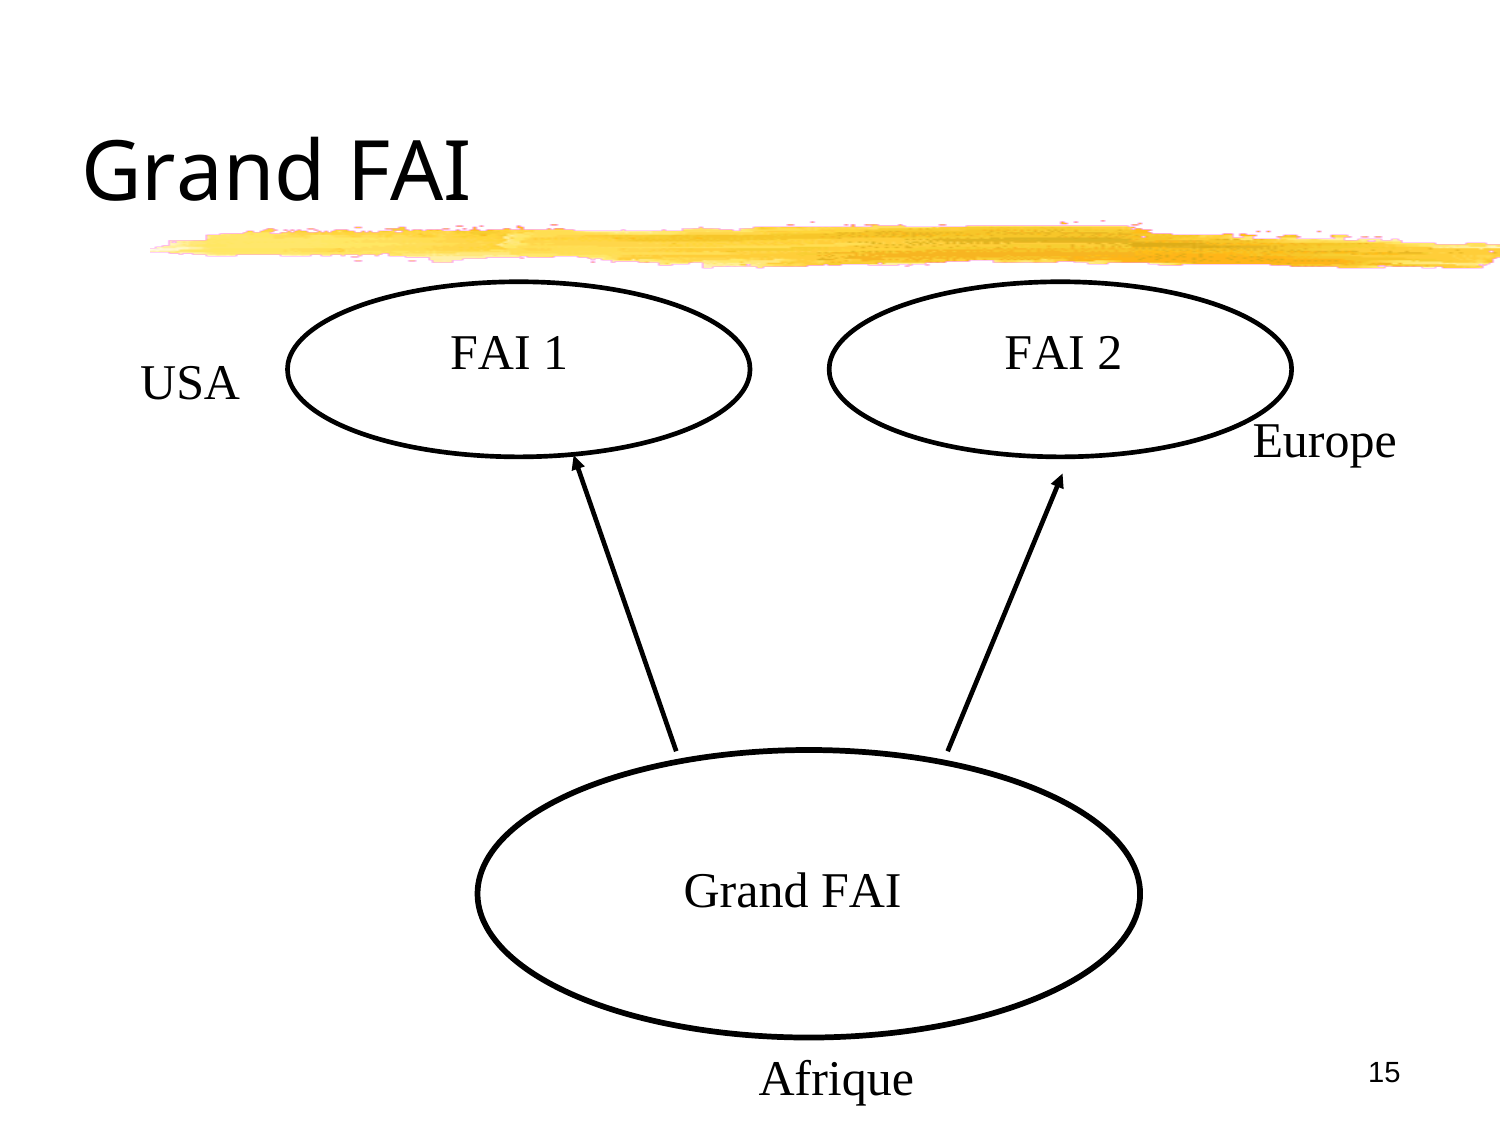

# Grand FAI
FAI 1
FAI 2
USA
Europe
Grand FAI
Afrique